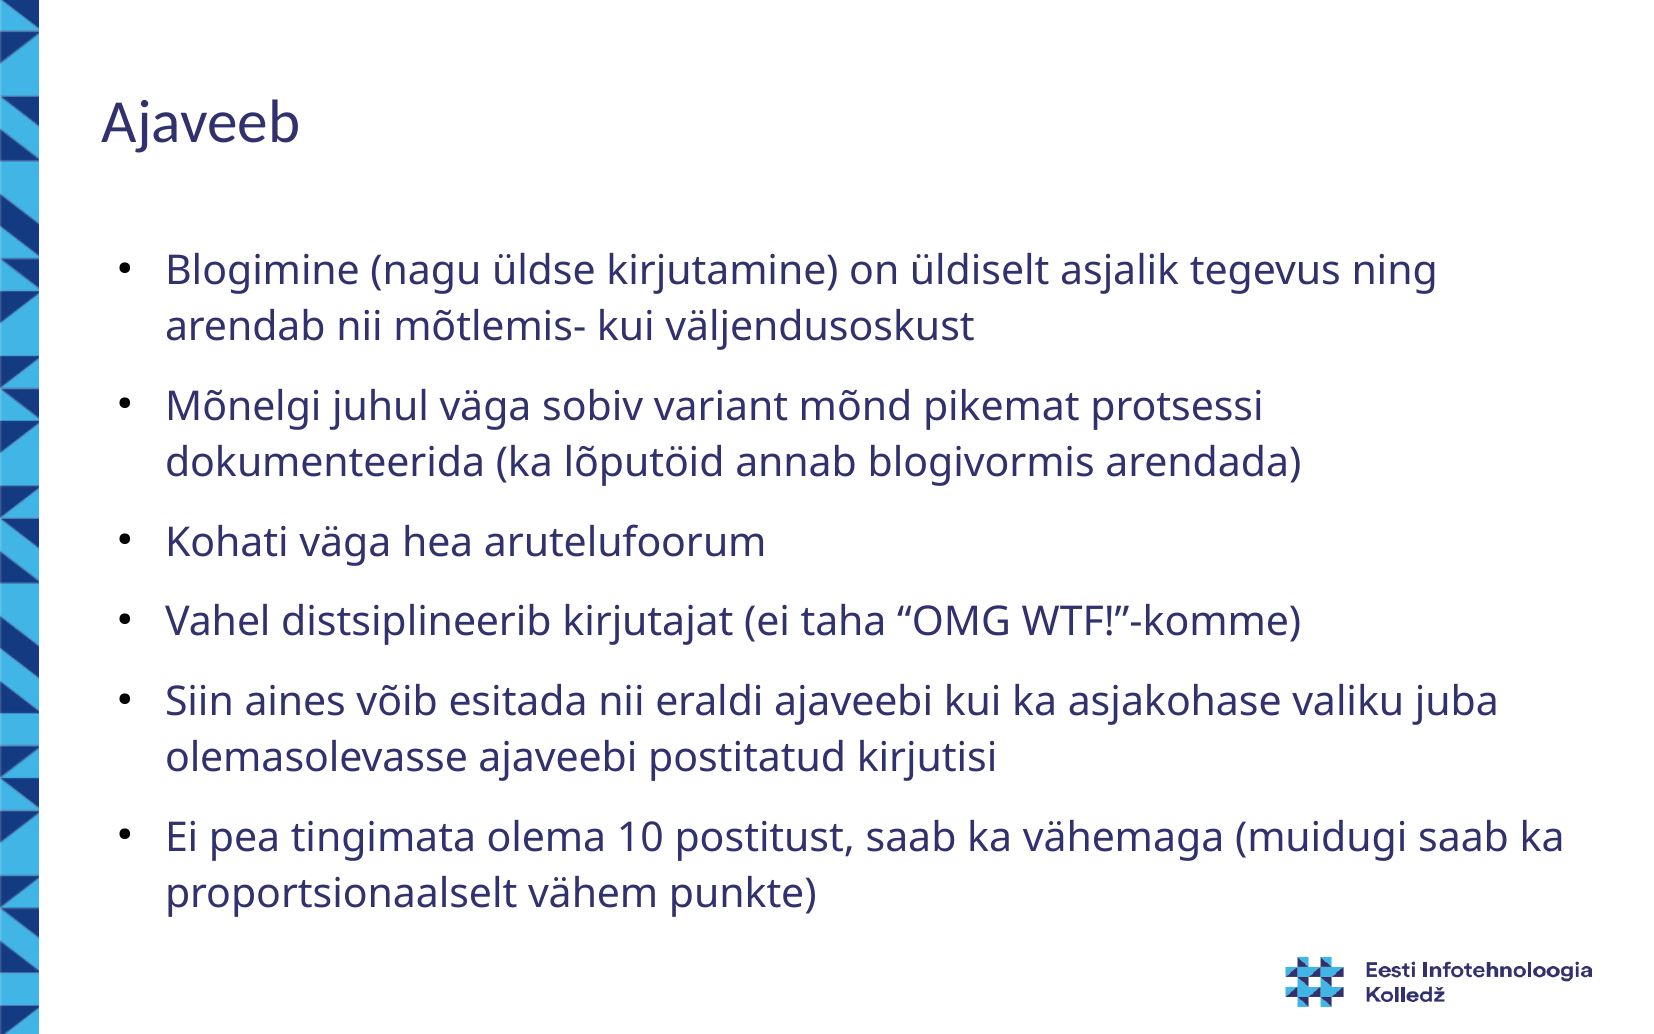

# Ajaveeb
Blogimine (nagu üldse kirjutamine) on üldiselt asjalik tegevus ning arendab nii mõtlemis- kui väljendusoskust
Mõnelgi juhul väga sobiv variant mõnd pikemat protsessi dokumenteerida (ka lõputöid annab blogivormis arendada)
Kohati väga hea arutelufoorum
Vahel distsiplineerib kirjutajat (ei taha “OMG WTF!”-komme)
Siin aines võib esitada nii eraldi ajaveebi kui ka asjakohase valiku juba olemasolevasse ajaveebi postitatud kirjutisi
Ei pea tingimata olema 10 postitust, saab ka vähemaga (muidugi saab ka proportsionaalselt vähem punkte)